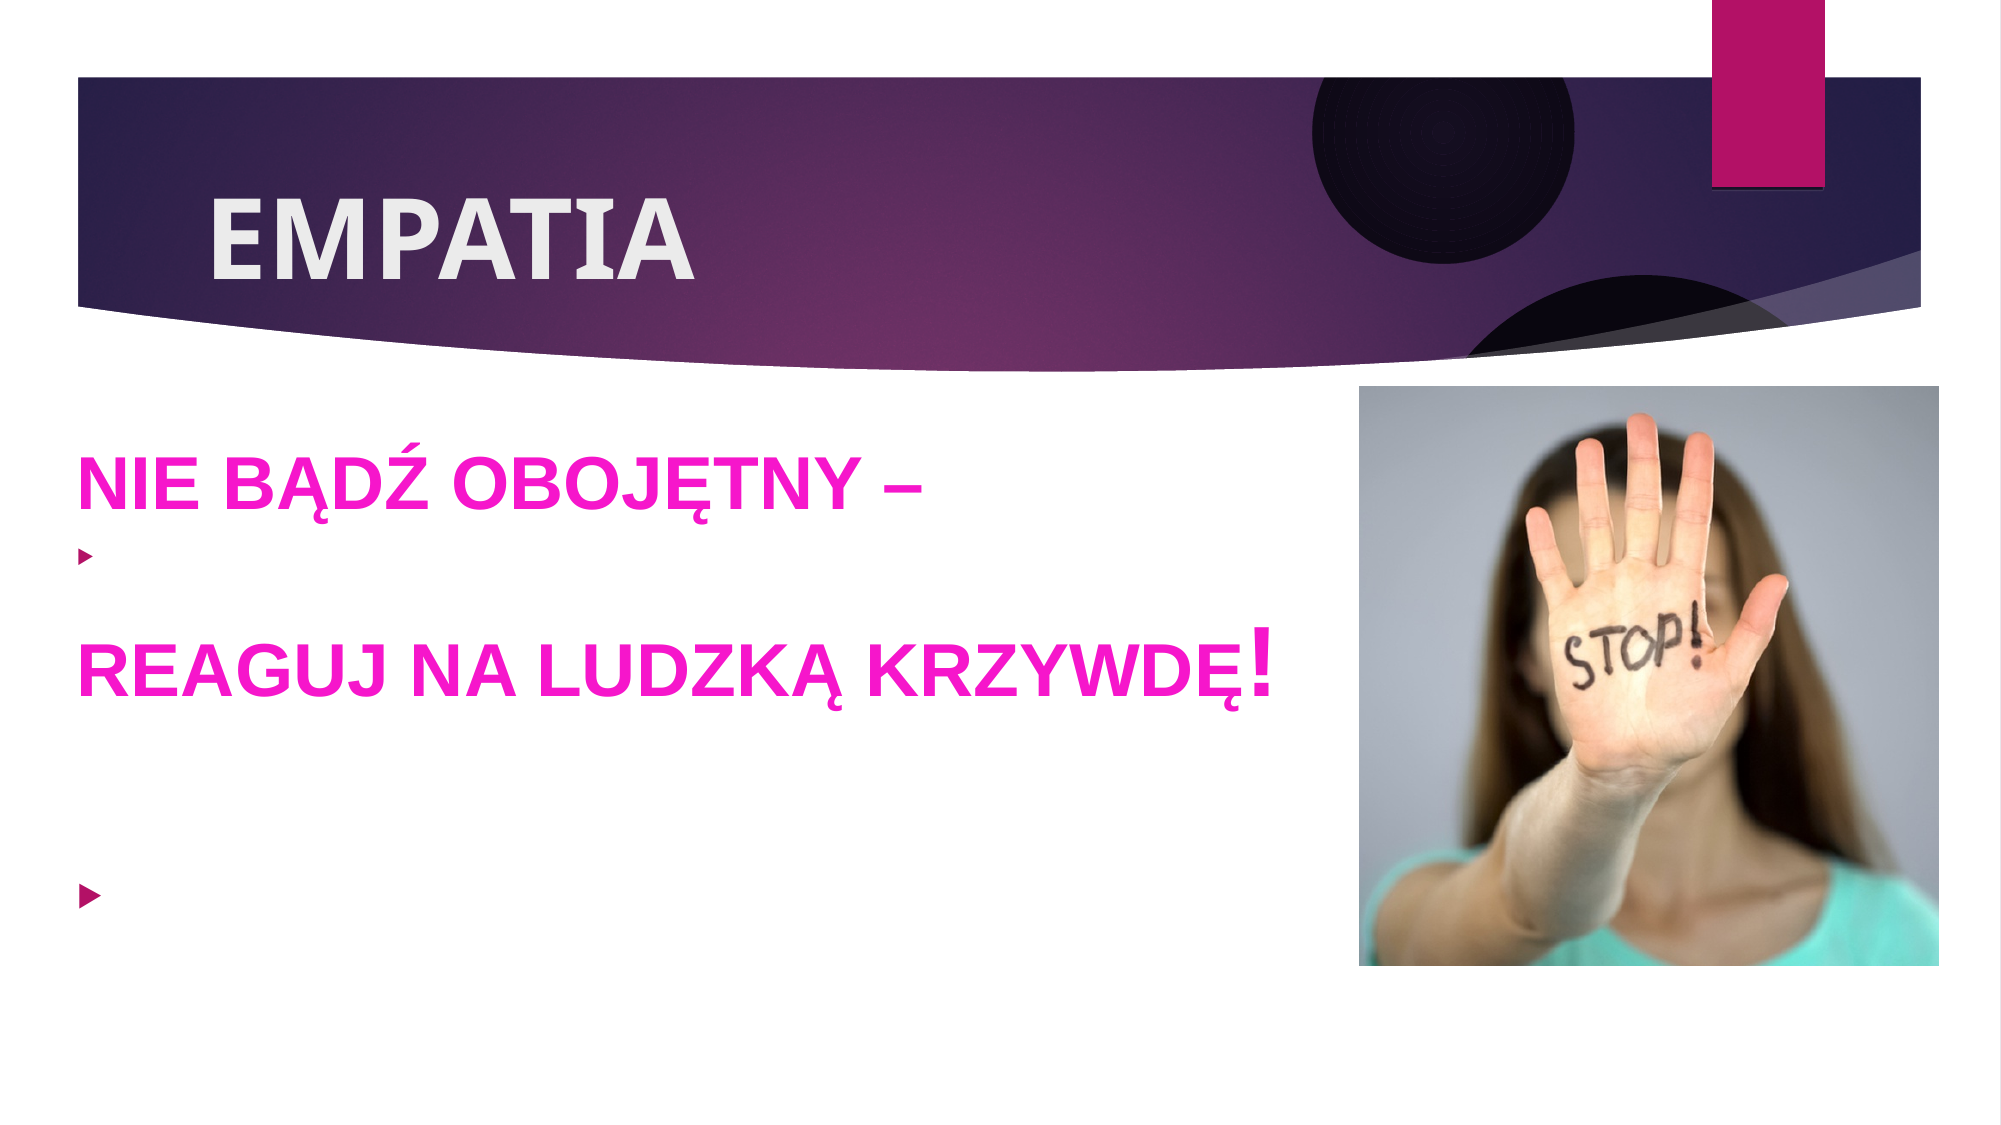

# EMPATIA
NIE BĄDŹ OBOJĘTNY –
REAGUJ NA LUDZKĄ KRZYWDĘ!